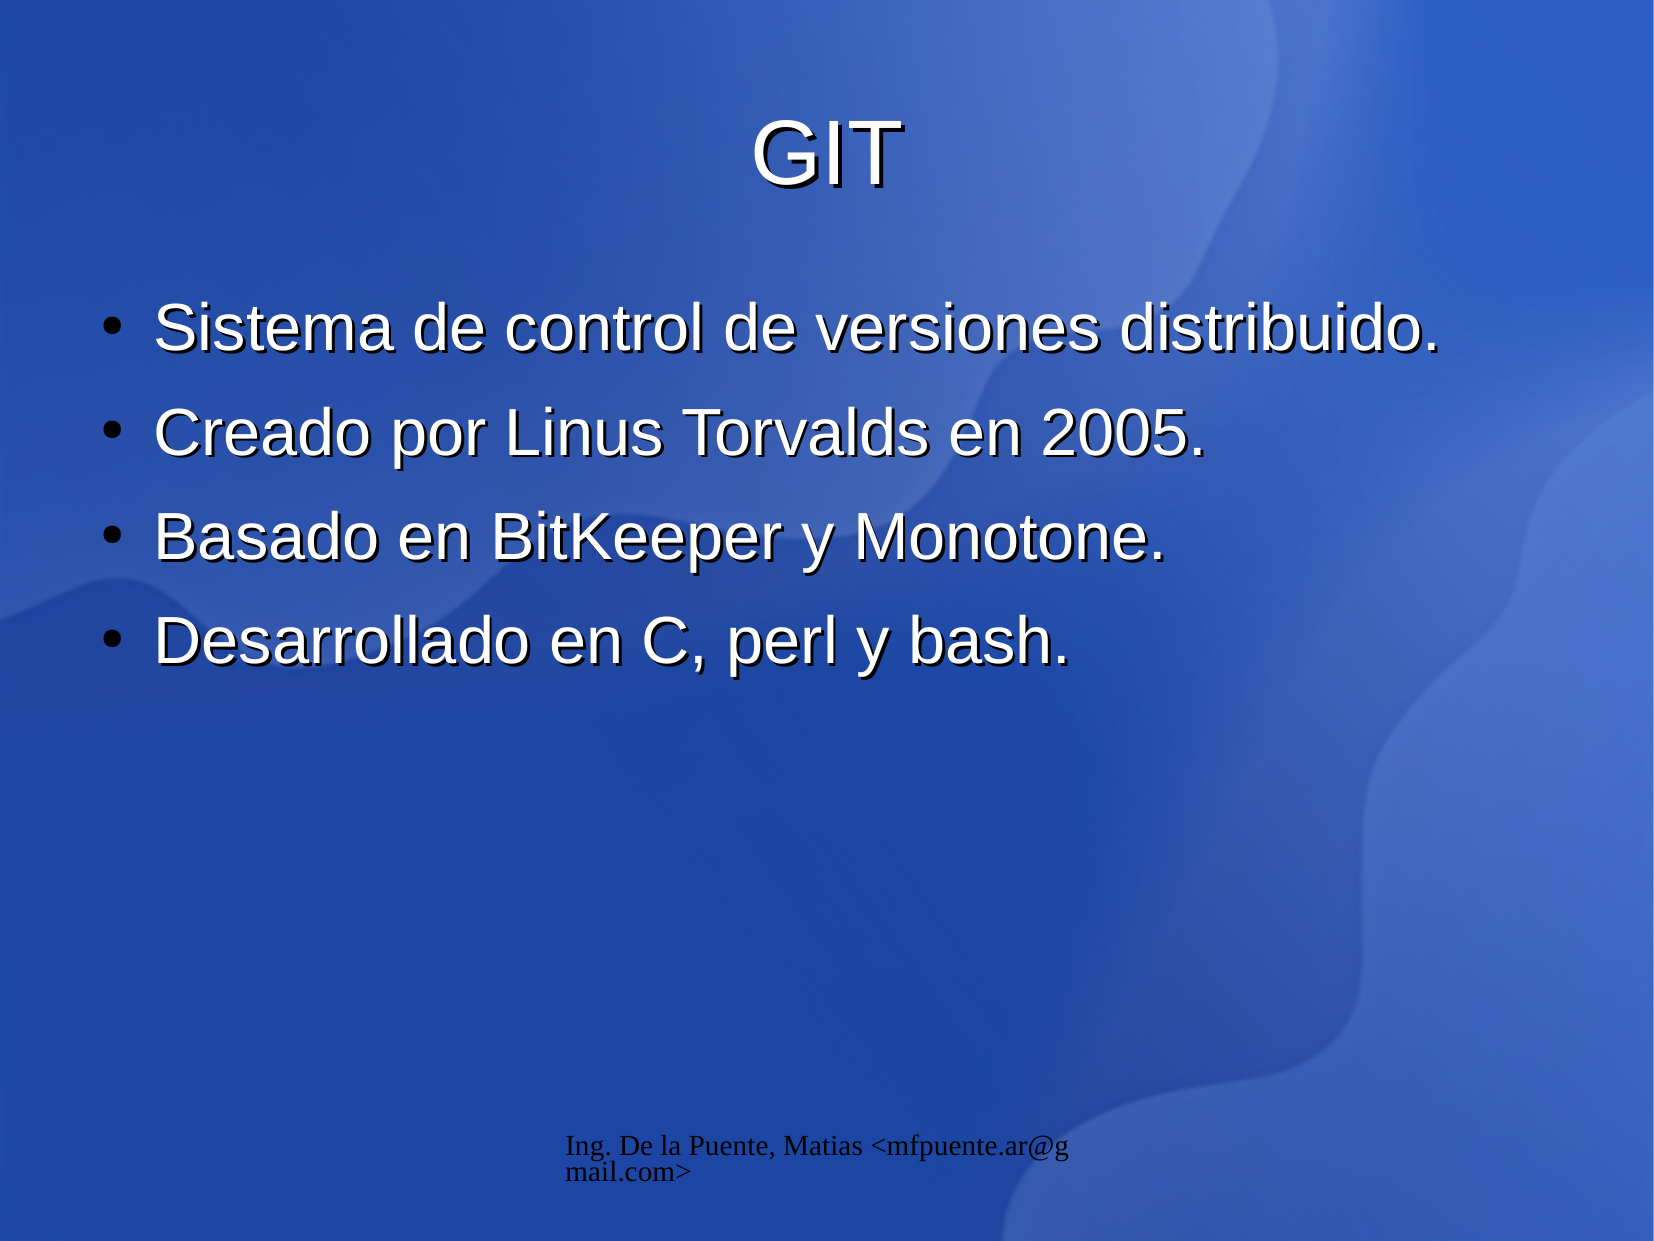

# GIT
Sistema de control de versiones distribuido.
Creado por Linus Torvalds en 2005.
Basado en BitKeeper y Monotone.
Desarrollado en C, perl y bash.
Ing. De la Puente, Matias <mfpuente.ar@gmail.com>